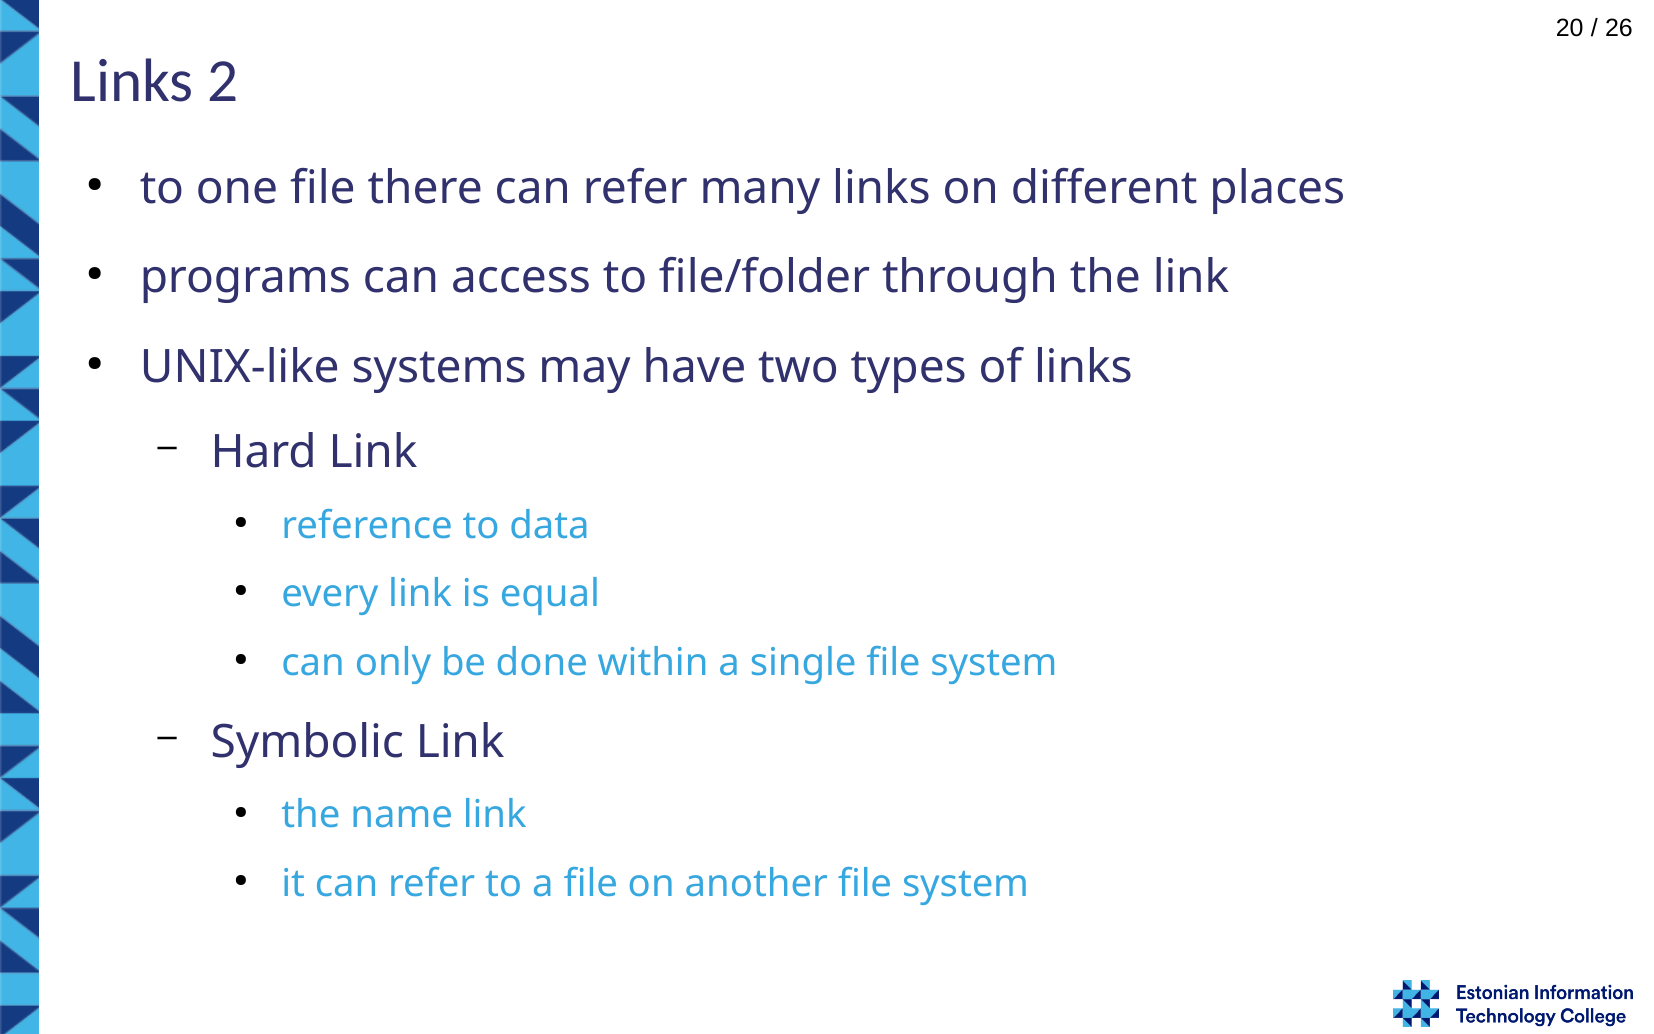

# Links 2
to one file there can refer many links on different places
programs can access to file/folder through the link
UNIX-like systems may have two types of links
Hard Link
reference to data
every link is equal
can only be done within a single file system
Symbolic Link
the name link
it can refer to a file on another file system